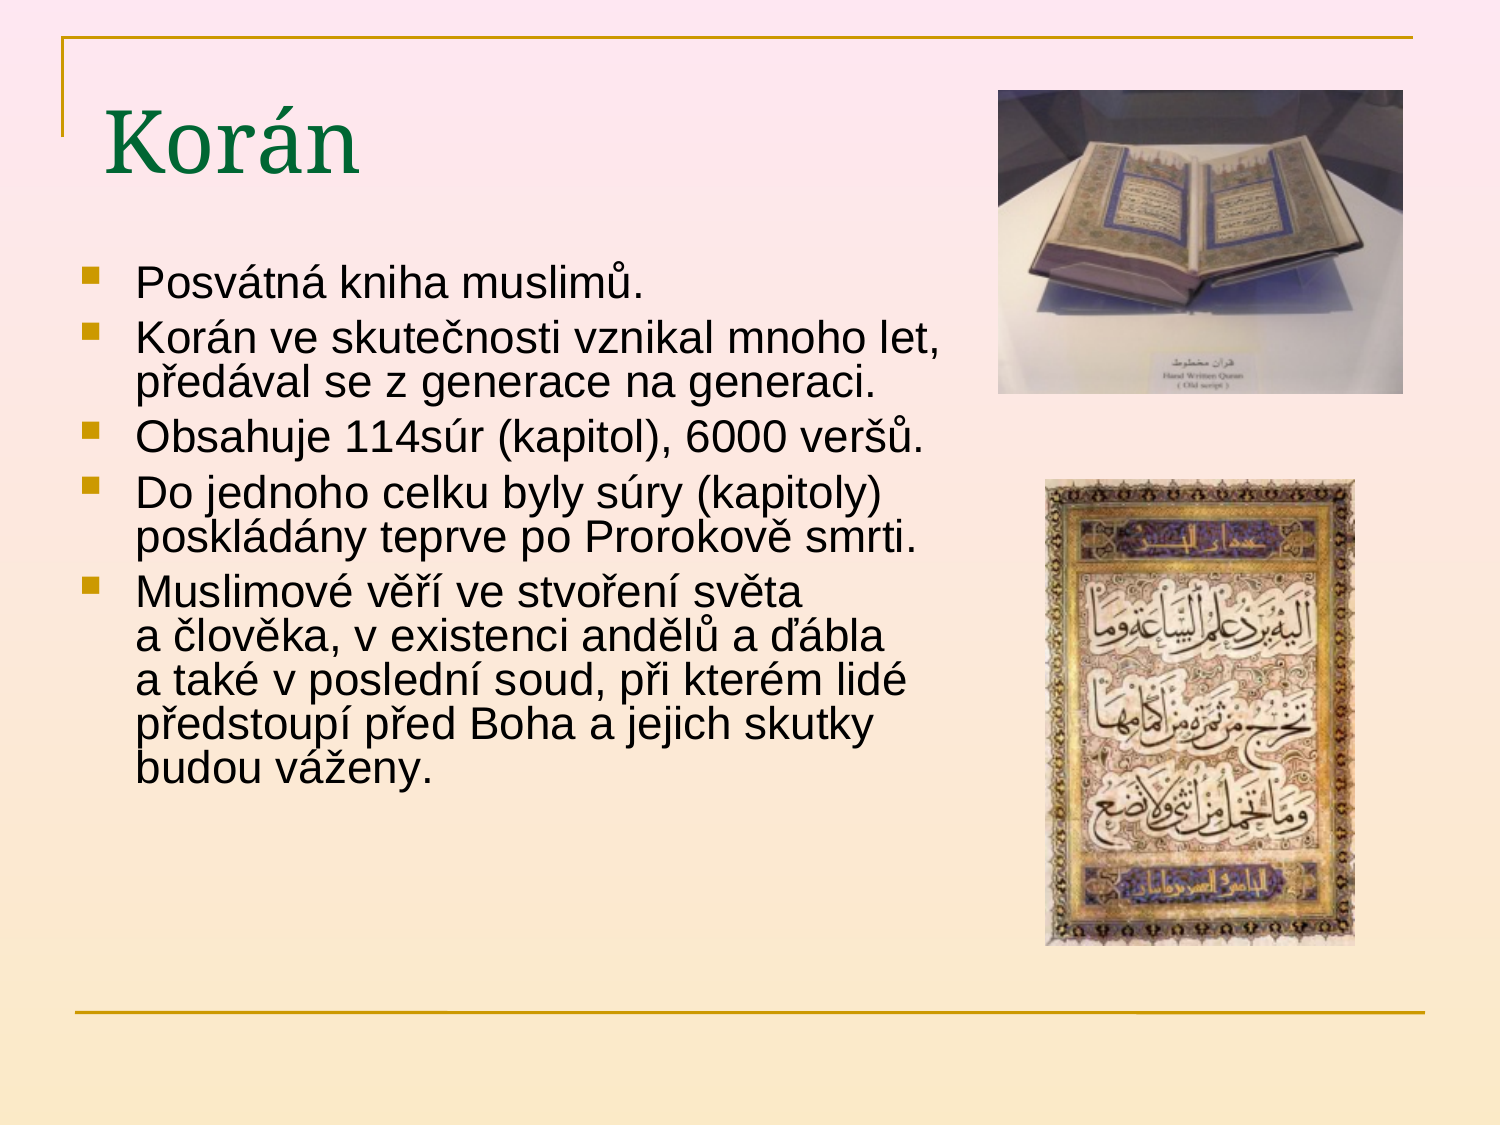

# Korán
Posvátná kniha muslimů.
Korán ve skutečnosti vznikal mnoho let, předával se z generace na generaci.
Obsahuje 114súr (kapitol), 6000 veršů.
Do jednoho celku byly súry (kapitoly) poskládány teprve po Prorokově smrti.
Muslimové věří ve stvoření světa
a člověka, v existenci andělů a ďábla
a také v poslední soud, při kterém lidé předstoupí před Boha a jejich skutky budou váženy.